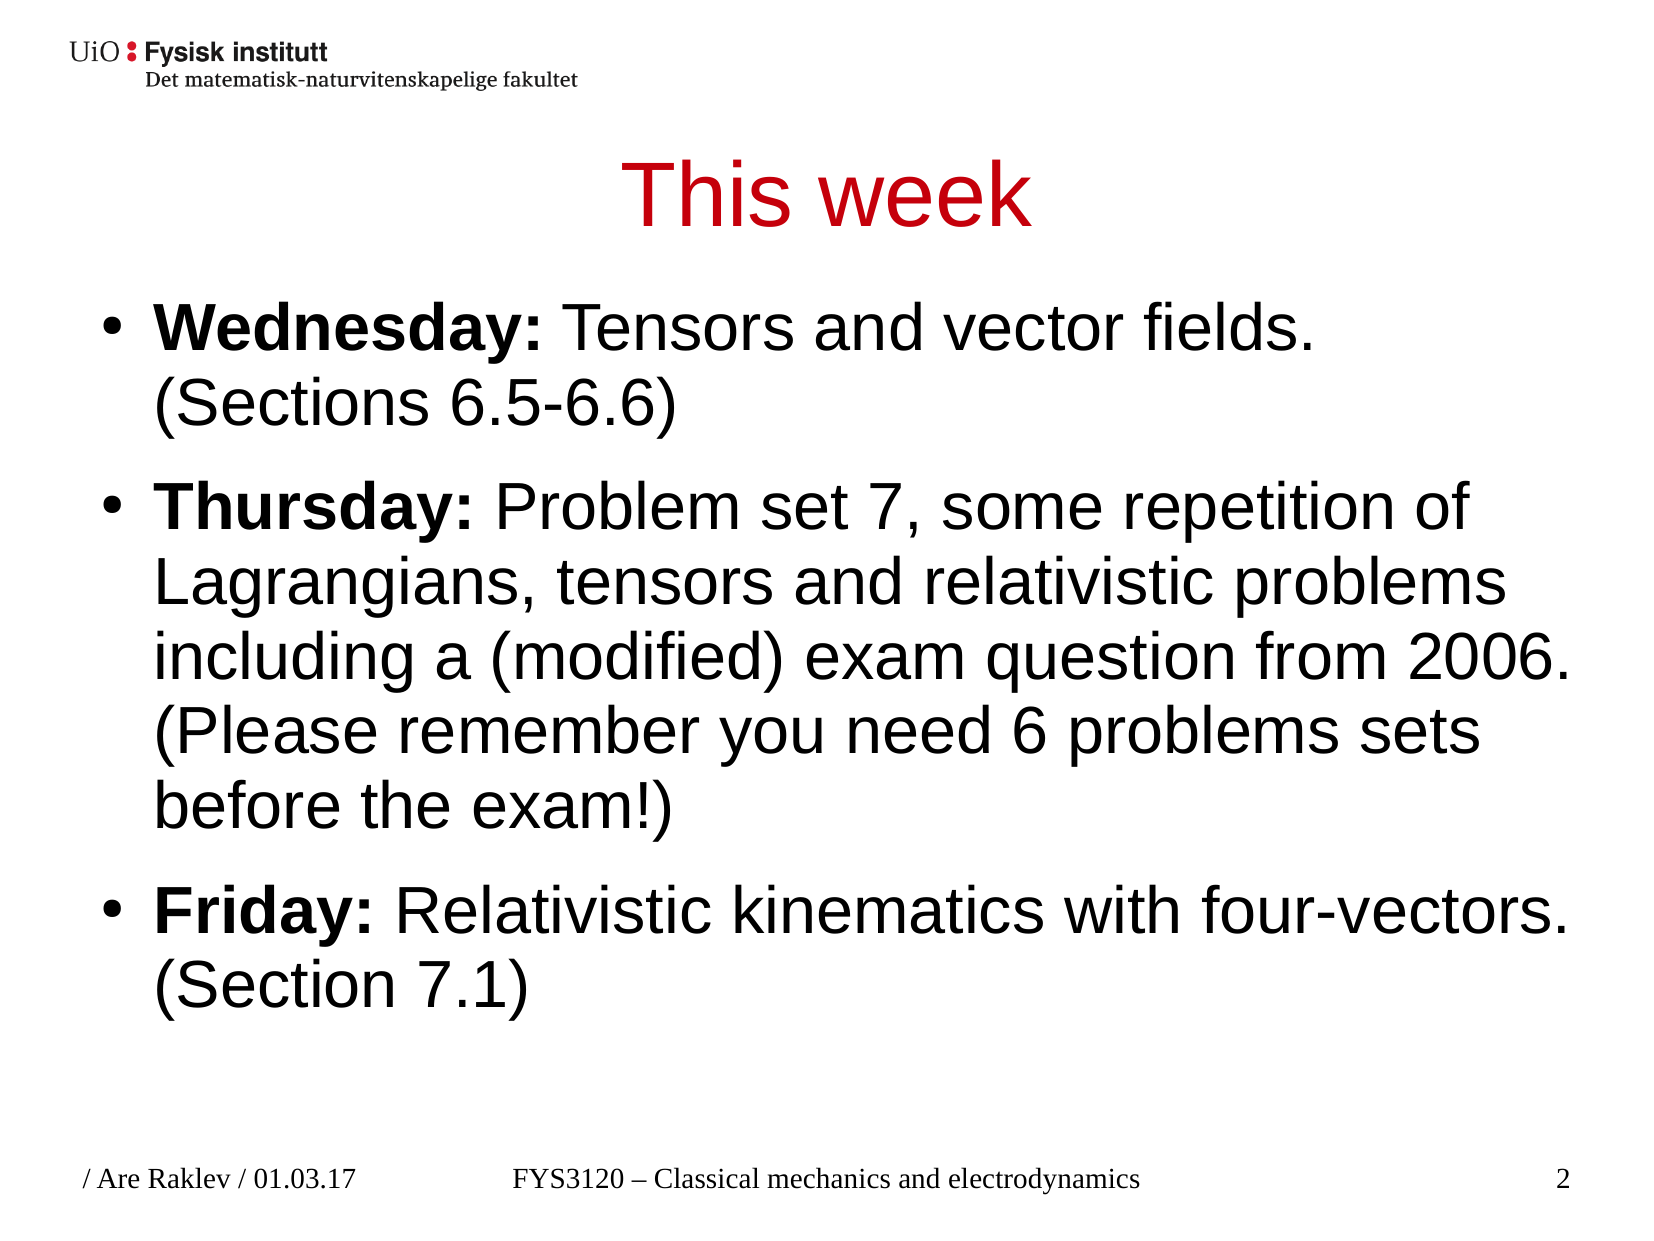

# This week
Wednesday: Tensors and vector fields. (Sections 6.5-6.6)
Thursday: Problem set 7, some repetition of Lagrangians, tensors and relativistic problems including a (modified) exam question from 2006. (Please remember you need 6 problems sets before the exam!)
Friday: Relativistic kinematics with four-vectors. (Section 7.1)
/ Are Raklev / 01.03.17
FYS3120 – Classical mechanics and electrodynamics
2